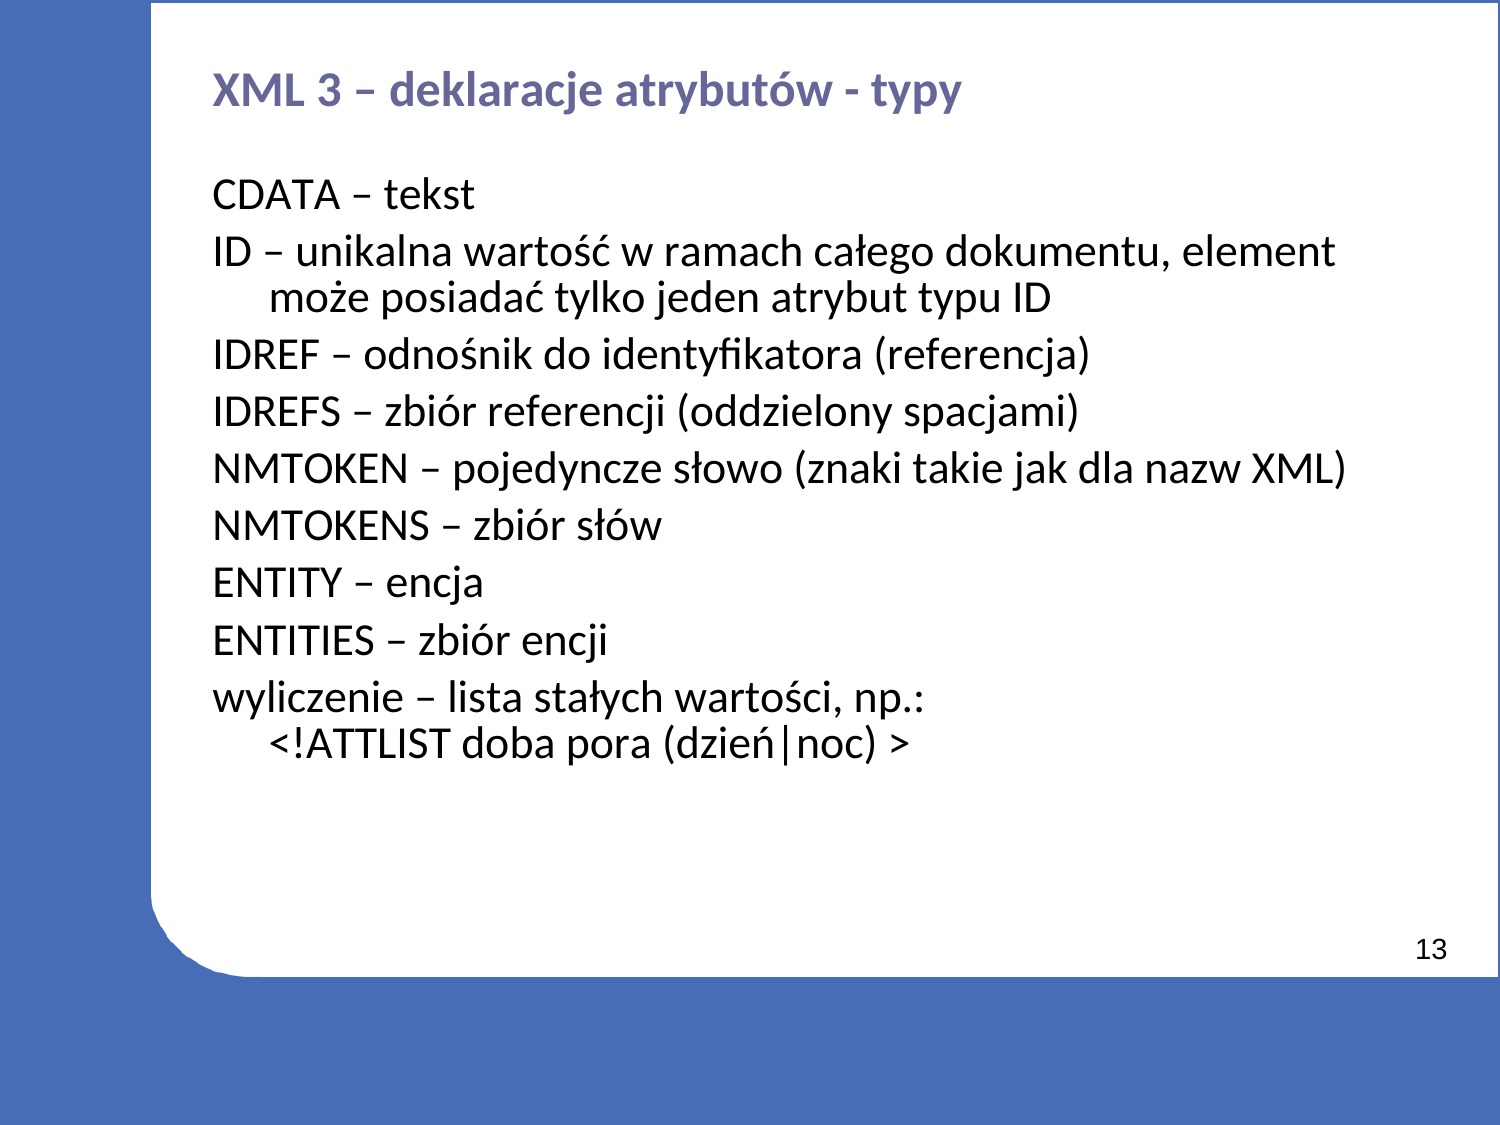

# XML 3 – deklaracje atrybutów - typy
CDATA – tekst
ID – unikalna wartość w ramach całego dokumentu, element może posiadać tylko jeden atrybut typu ID
IDREF – odnośnik do identyfikatora (referencja)
IDREFS – zbiór referencji (oddzielony spacjami)
NMTOKEN – pojedyncze słowo (znaki takie jak dla nazw XML)
NMTOKENS – zbiór słów
ENTITY – encja
ENTITIES – zbiór encji
wyliczenie – lista stałych wartości, np.:
<!ATTLIST doba pora (dzień|noc) >
13